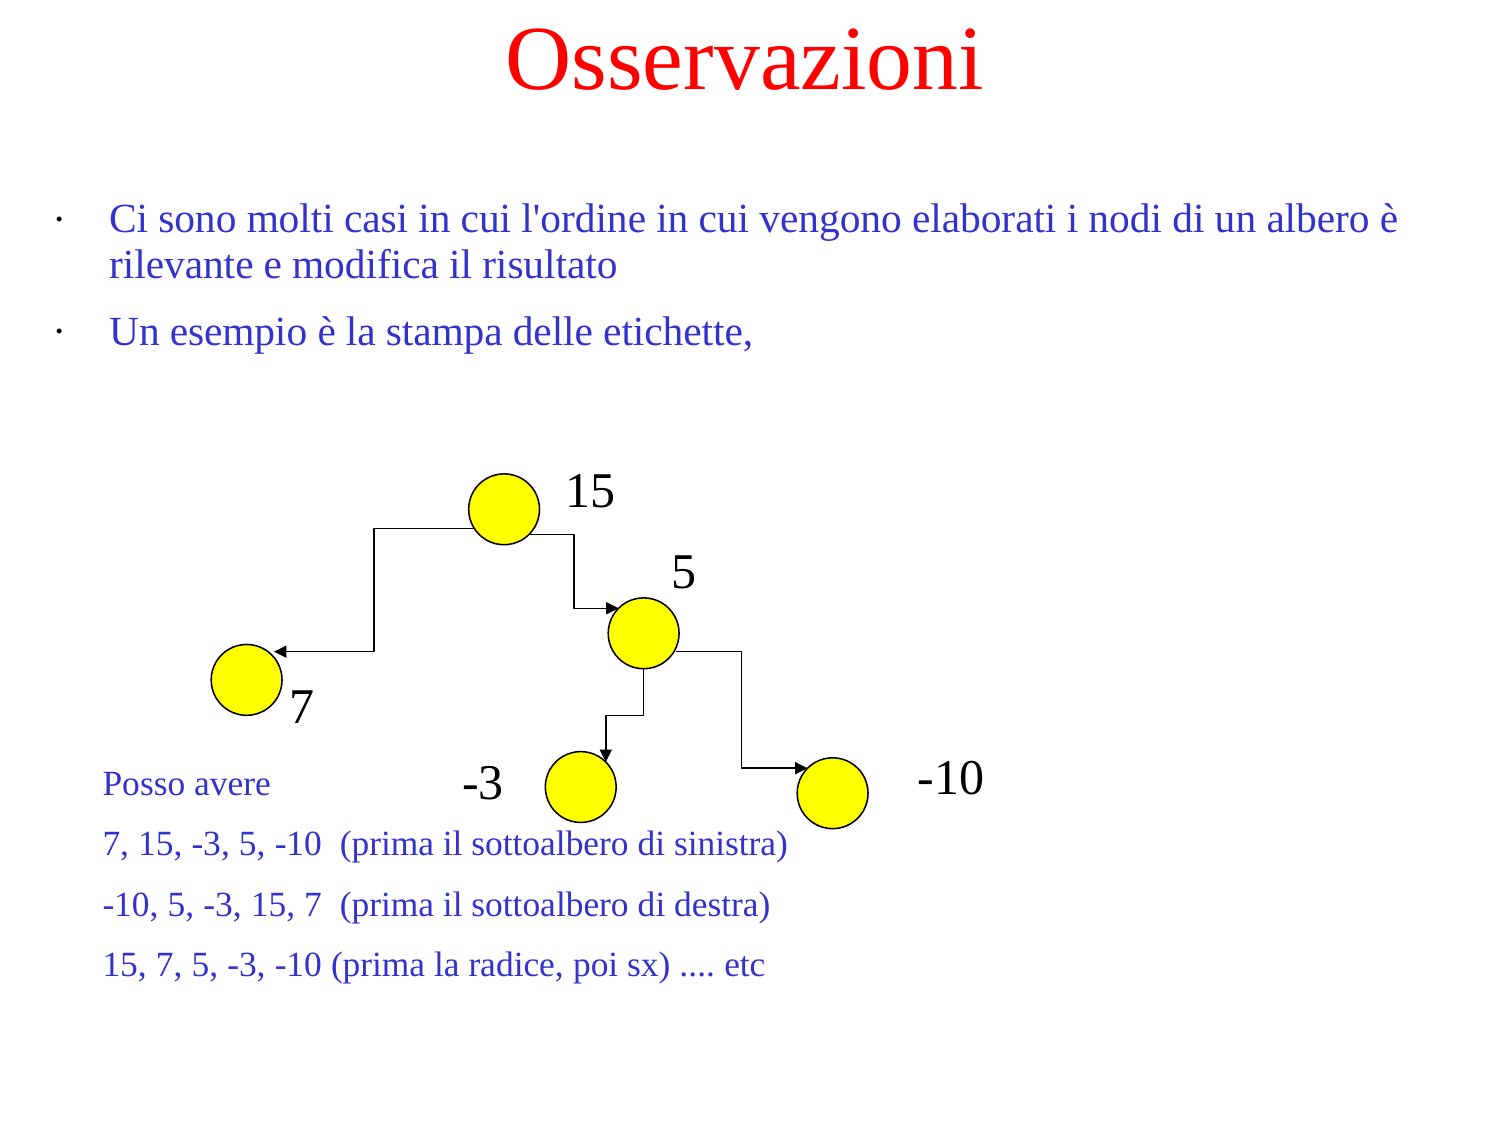

# Osservazioni
Ci sono molti casi in cui l'ordine in cui vengono elaborati i nodi di un albero è rilevante e modifica il risultato
Un esempio è la stampa delle etichette,
Posso avere
7, 15, -3, 5, -10 (prima il sottoalbero di sinistra)
-10, 5, -3, 15, 7 (prima il sottoalbero di destra)
15, 7, 5, -3, -10 (prima la radice, poi sx) .... etc
15
5
7
-10
-3